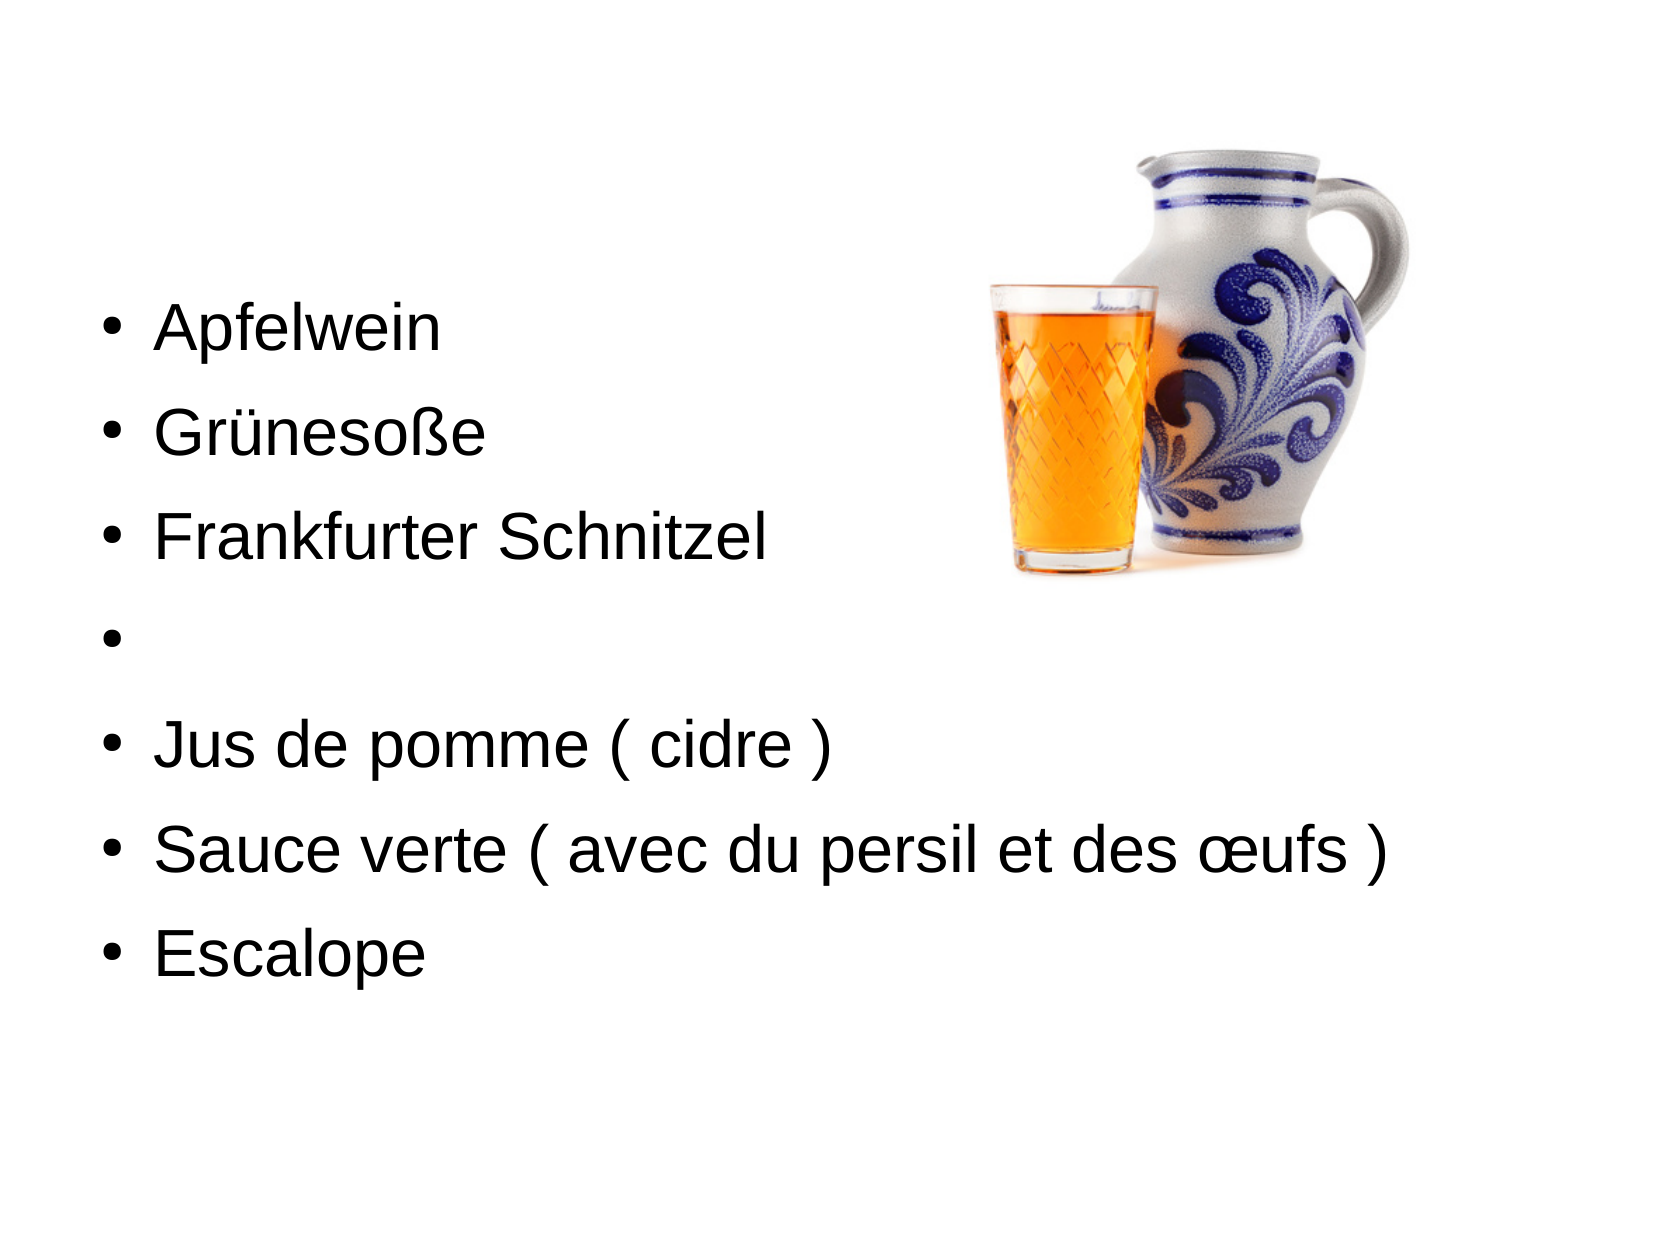

#
Apfelwein
Grünesoße
Frankfurter Schnitzel
Jus de pomme ( cidre )
Sauce verte ( avec du persil et des œufs )
Escalope